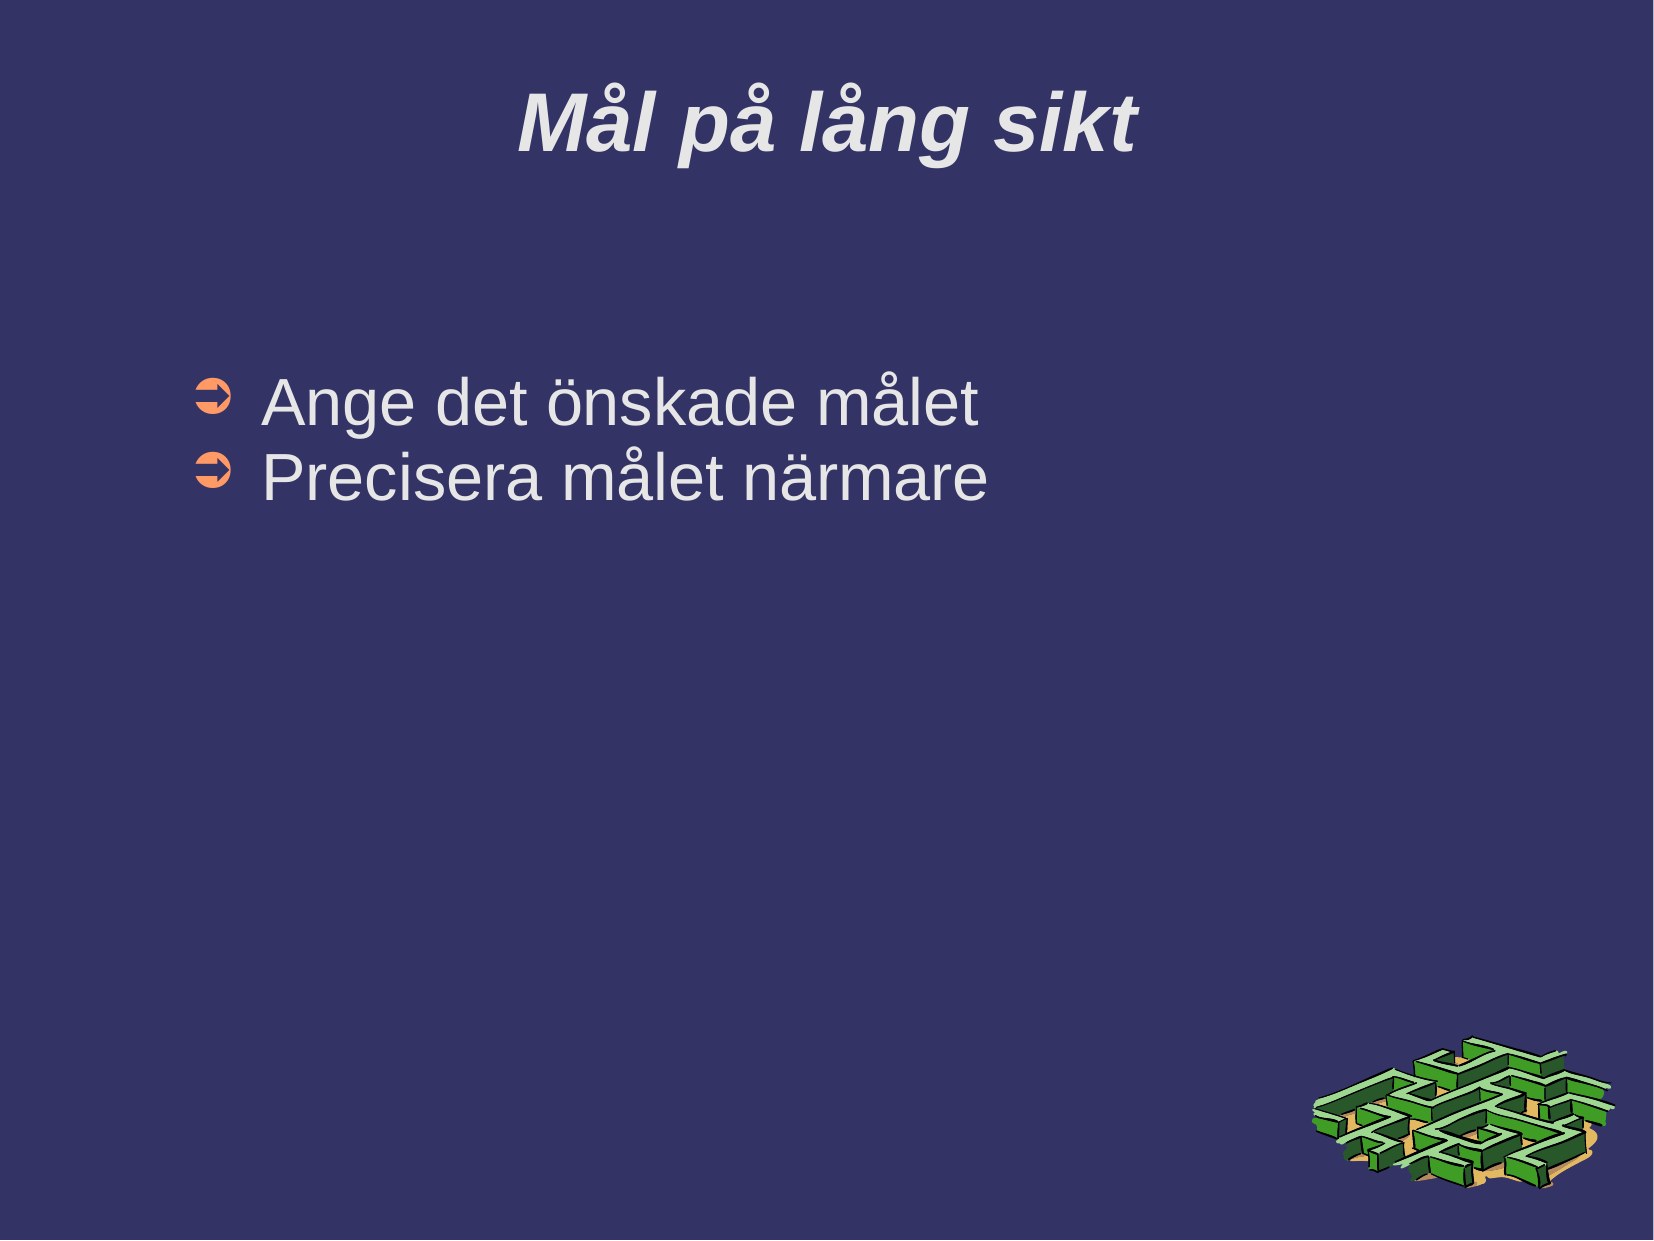

# Mål på lång sikt
Ange det önskade målet
Precisera målet närmare